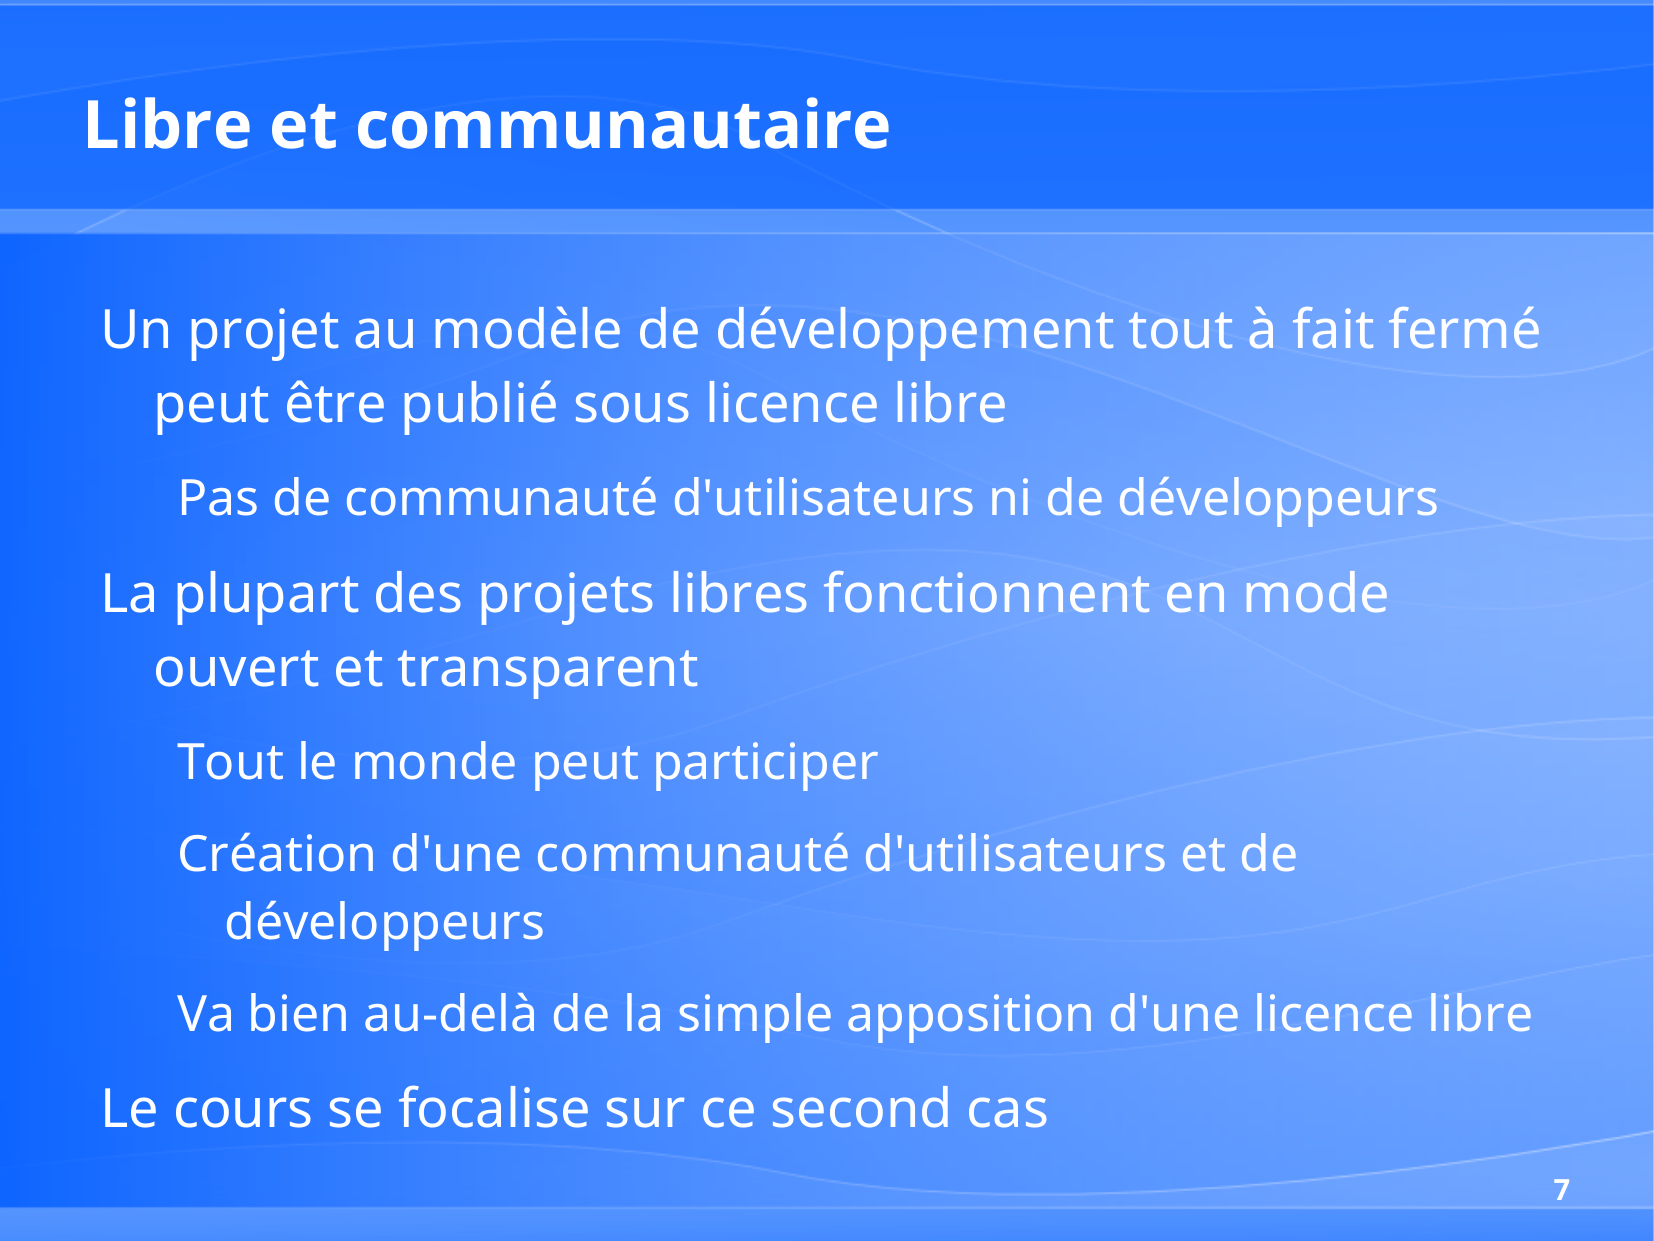

# Libre et communautaire
Un projet au modèle de développement tout à fait fermé peut être publié sous licence libre
Pas de communauté d'utilisateurs ni de développeurs
La plupart des projets libres fonctionnent en mode ouvert et transparent
Tout le monde peut participer
Création d'une communauté d'utilisateurs et de développeurs
Va bien au-delà de la simple apposition d'une licence libre
Le cours se focalise sur ce second cas
7